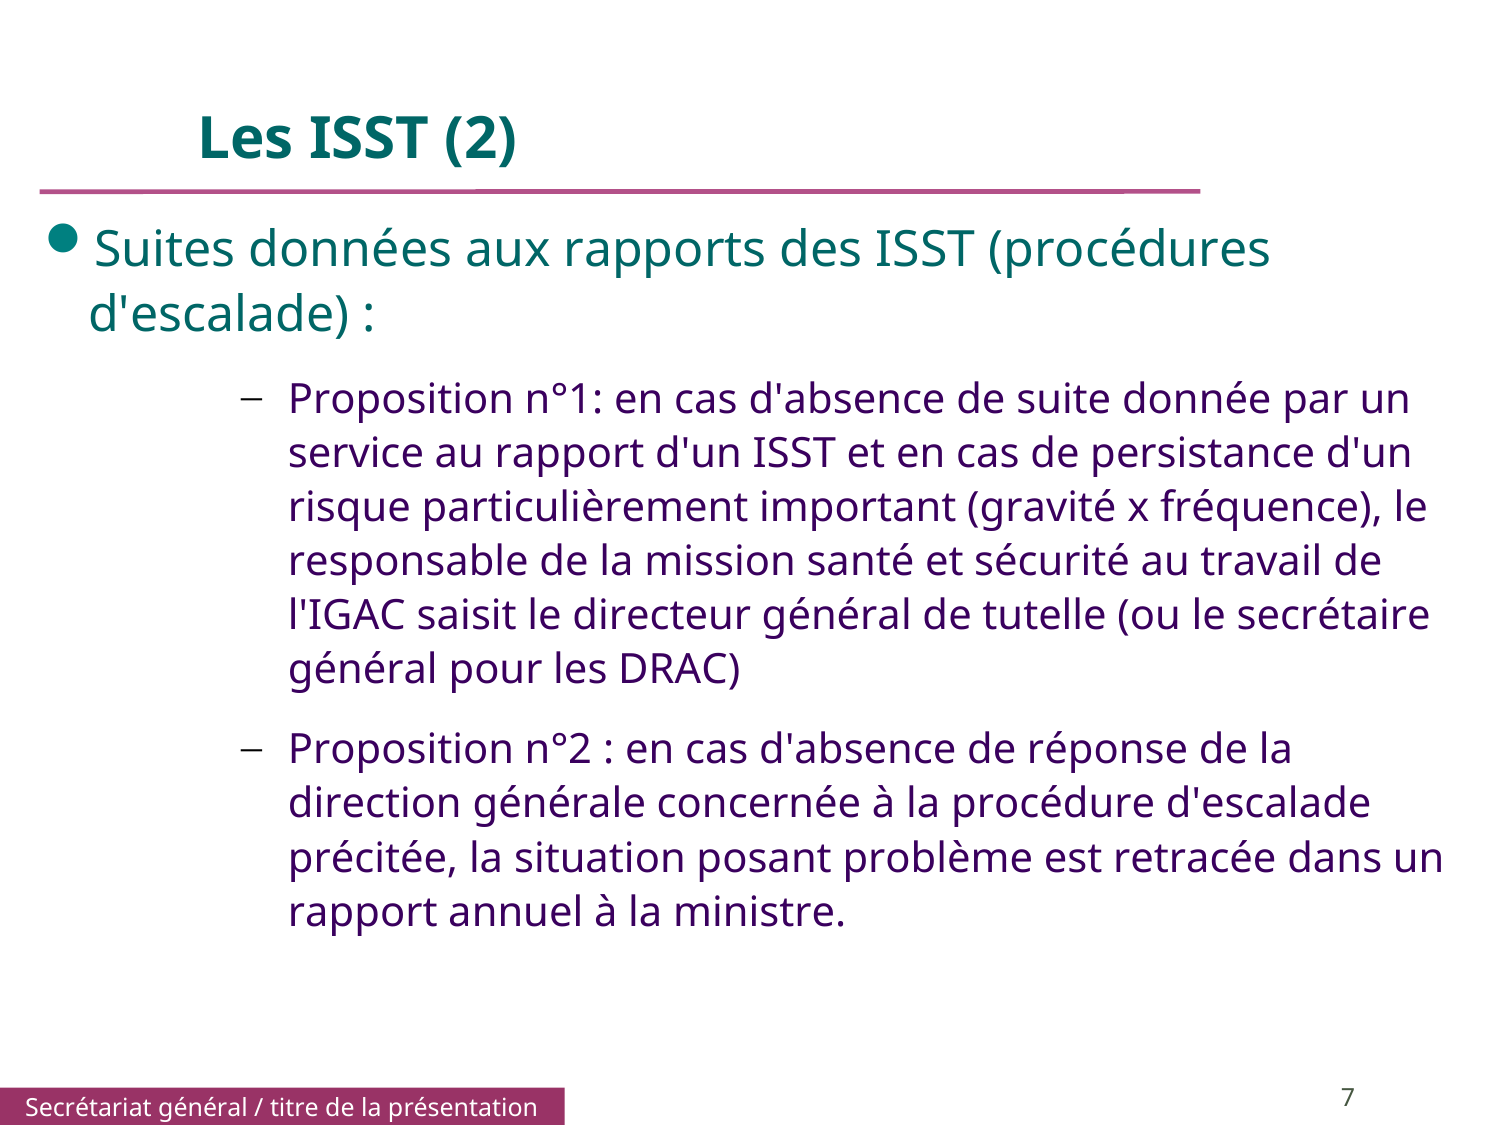

# Les ISST (2)
Suites données aux rapports des ISST (procédures d'escalade) :
Proposition n°1: en cas d'absence de suite donnée par un service au rapport d'un ISST et en cas de persistance d'un risque particulièrement important (gravité x fréquence), le responsable de la mission santé et sécurité au travail de l'IGAC saisit le directeur général de tutelle (ou le secrétaire général pour les DRAC)
Proposition n°2 : en cas d'absence de réponse de la direction générale concernée à la procédure d'escalade précitée, la situation posant problème est retracée dans un rapport annuel à la ministre.
7